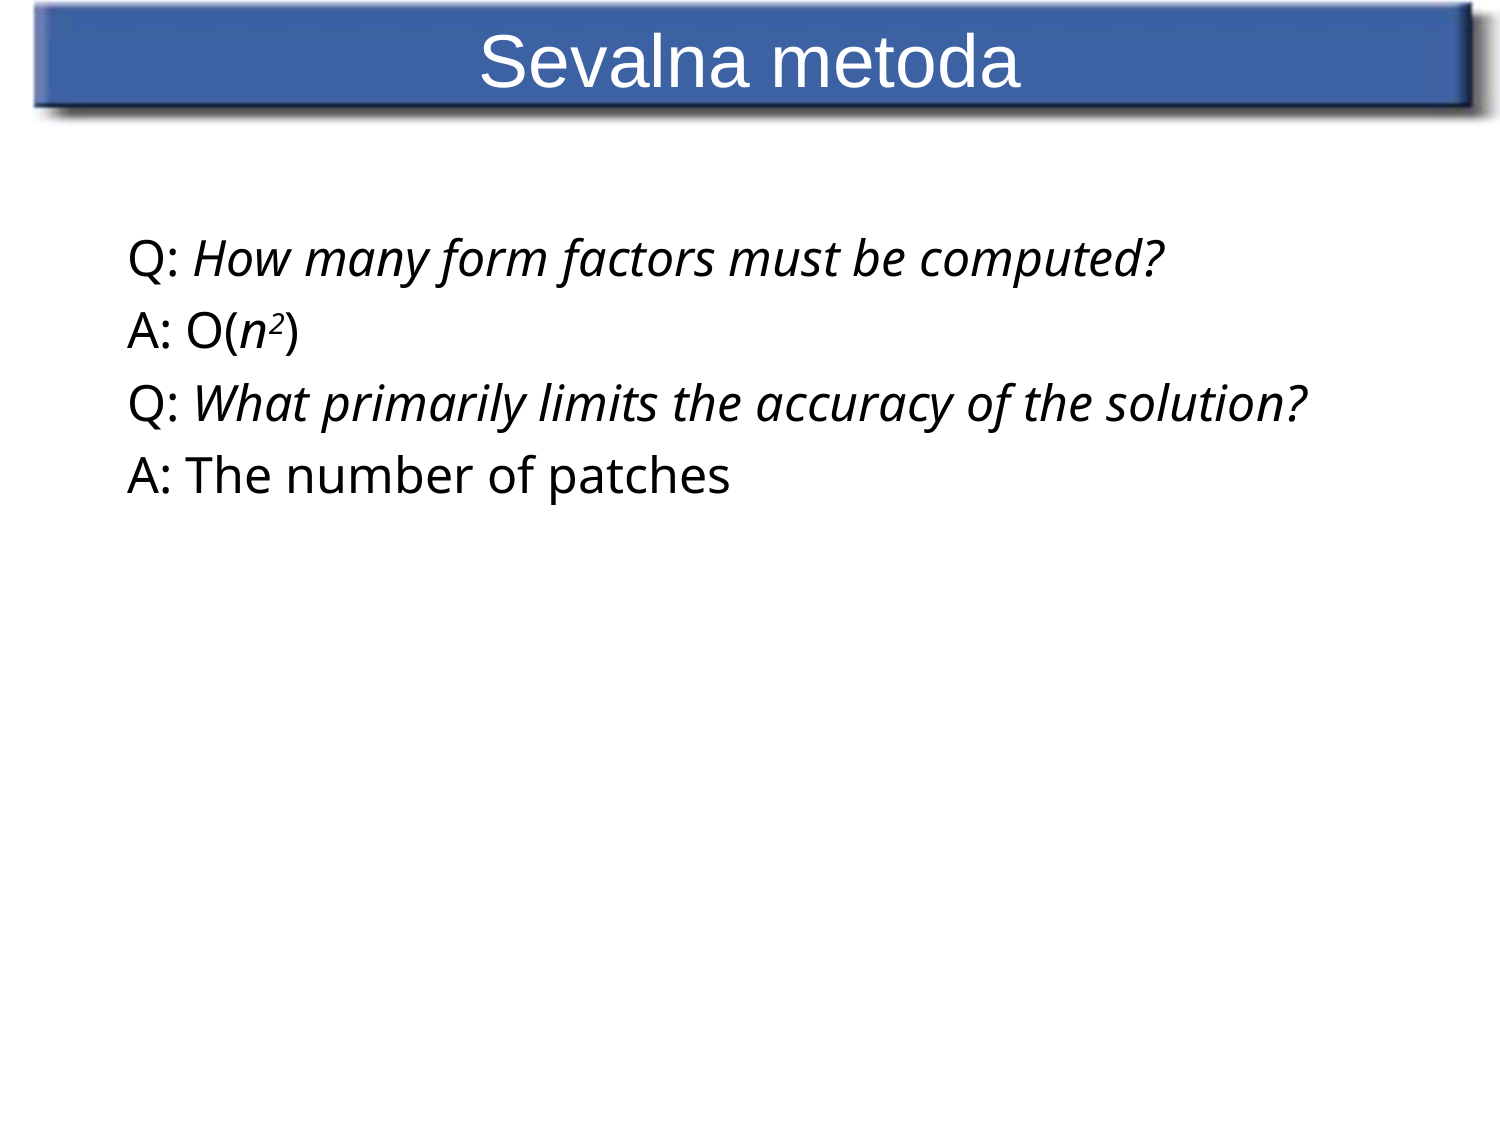

# Sevalna metoda
Q: How many form factors must be computed?
A: O(n2)
Q: What primarily limits the accuracy of the solution?
A: The number of patches